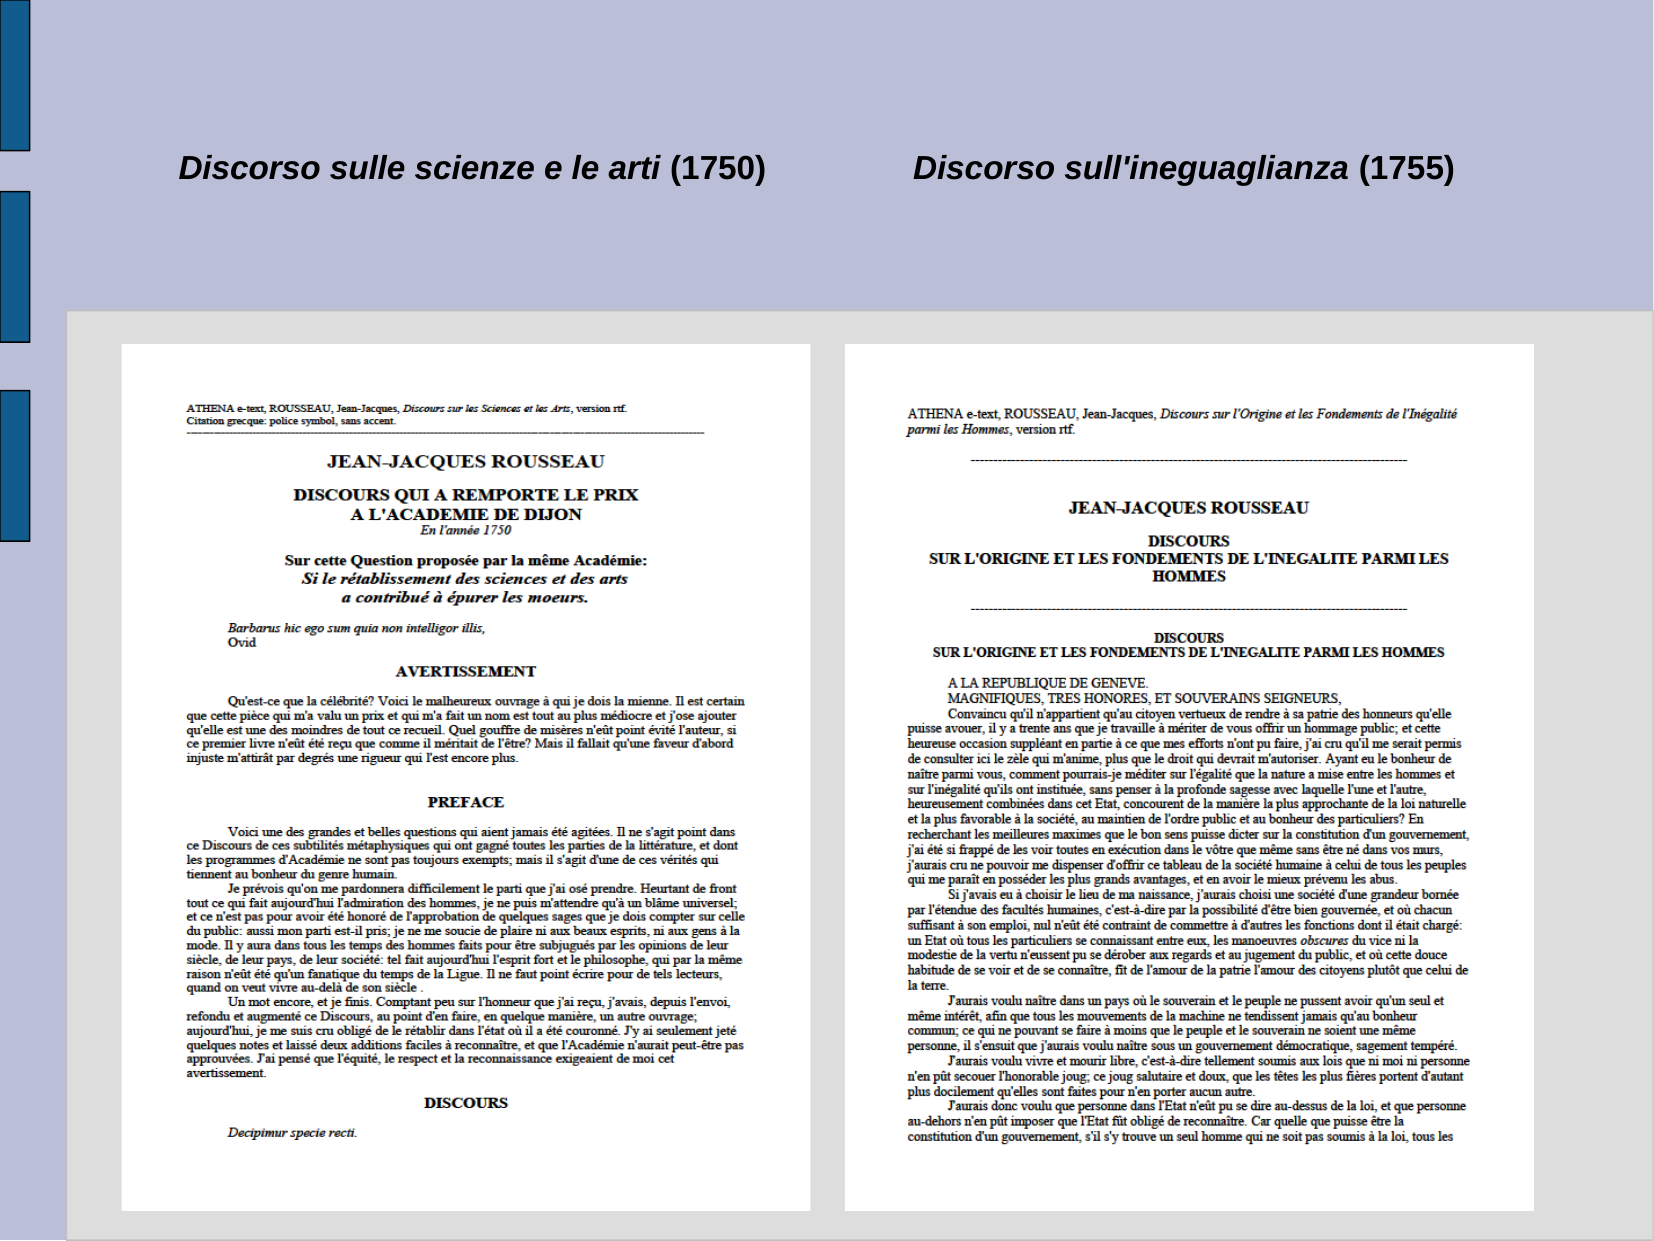

#
Discorso sulle scienze e le arti (1750)
Discorso sull'ineguaglianza (1755)